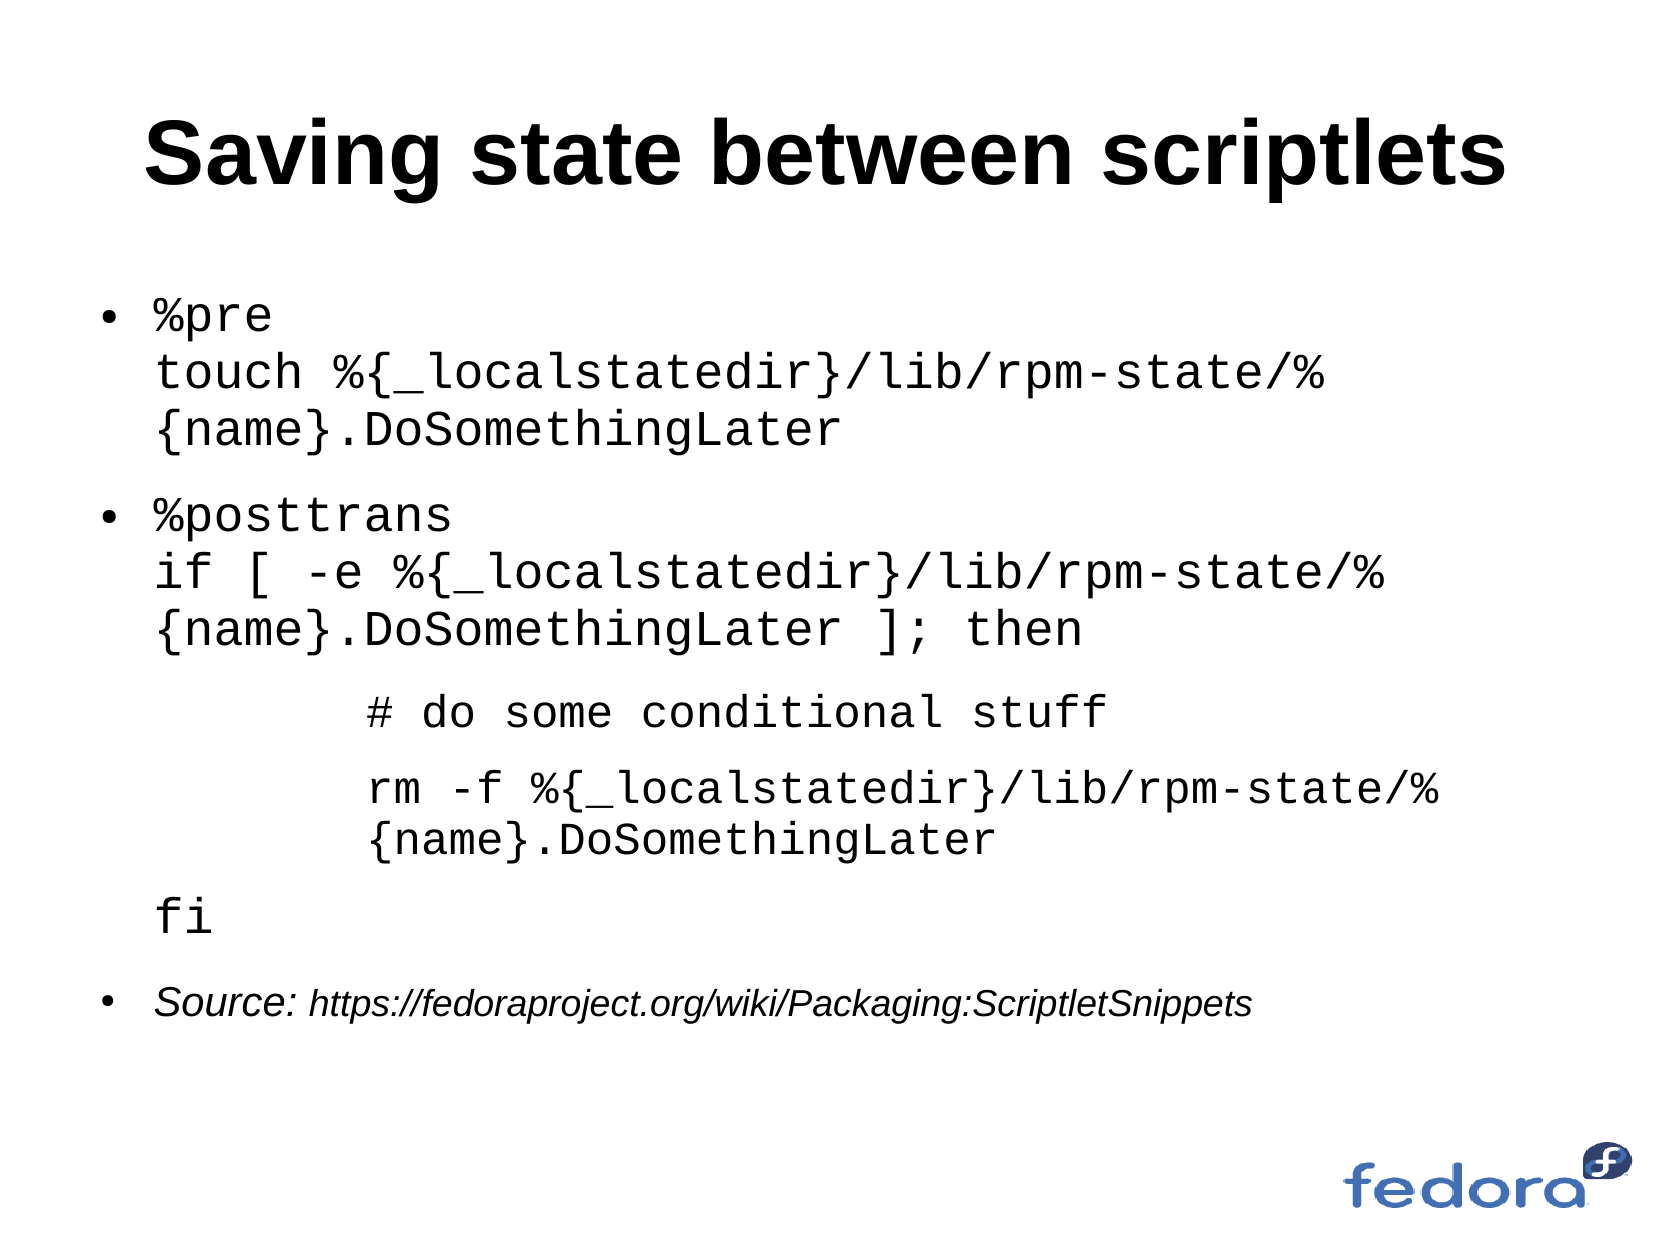

# Saving state between scriptlets
%pre
touch %{_localstatedir}/lib/rpm-state/%{name}.DoSomethingLater
%posttrans
if [ -e %{_localstatedir}/lib/rpm-state/%{name}.DoSomethingLater ]; then
# do some conditional stuff
rm -f %{_localstatedir}/lib/rpm-state/%{name}.DoSomethingLater
fi
Source: https://fedoraproject.org/wiki/Packaging:ScriptletSnippets